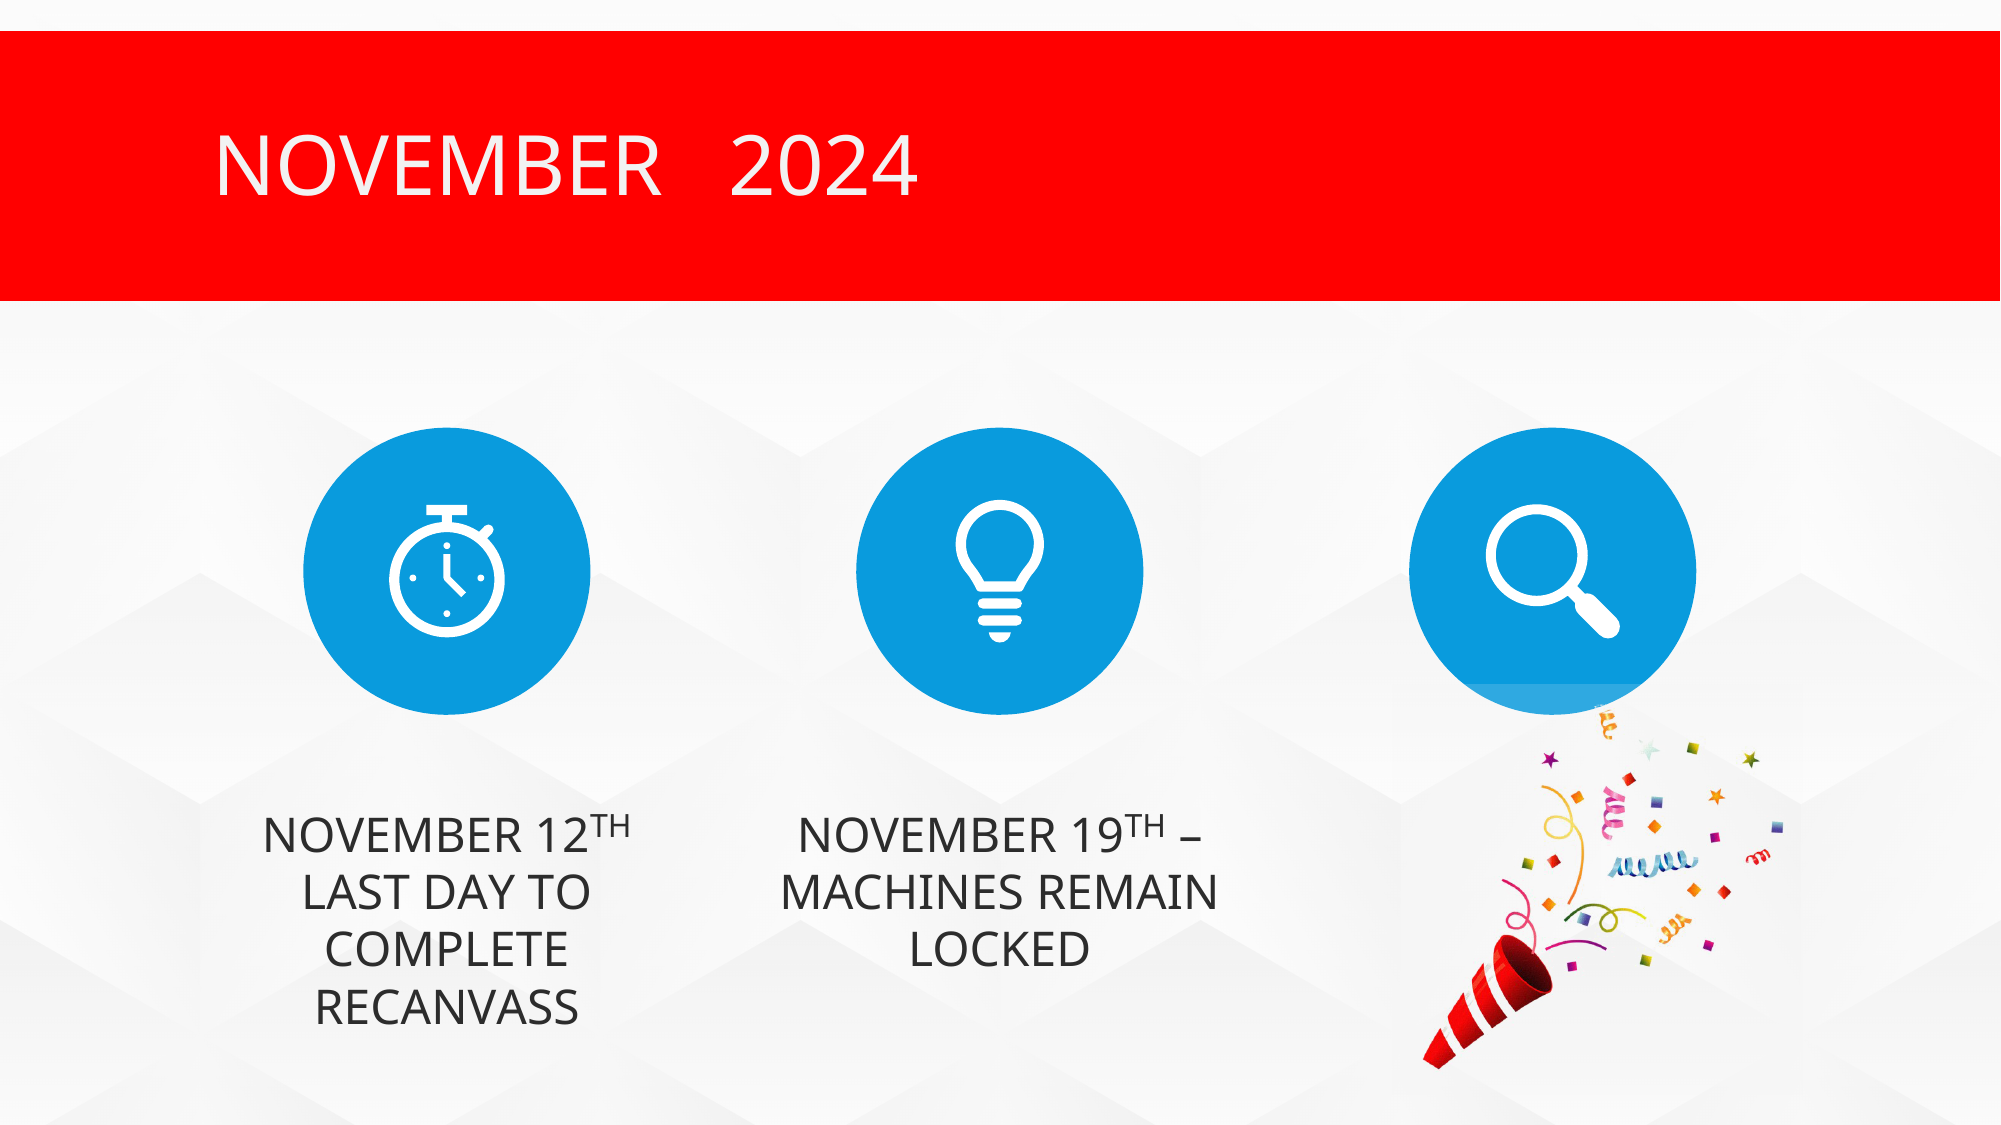

# November 2024
November 12th last day to complete recanvass
November 19th – machines remain locked
This Photo by Unknown Author is licensed under CC BY-NC